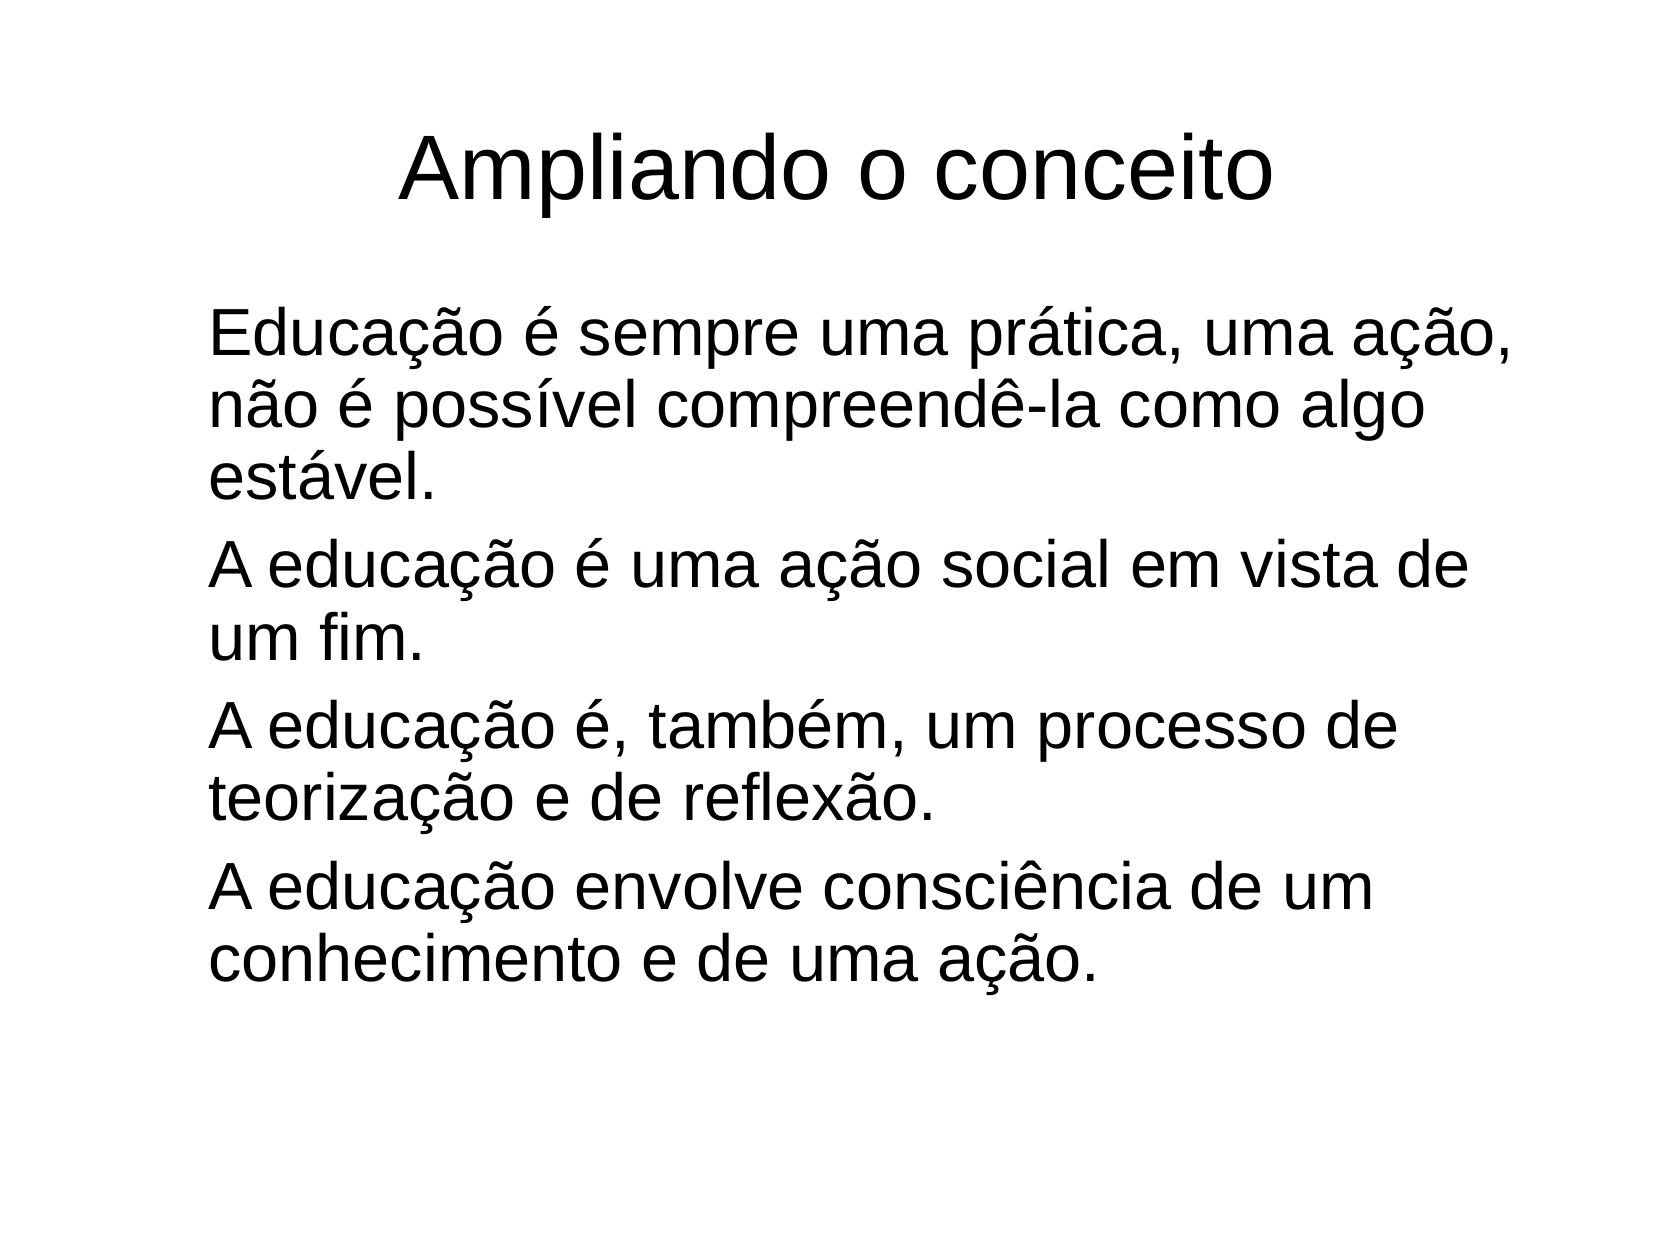

# Ampliando o conceito
	Educação é sempre uma prática, uma ação, não é possível compreendê-la como algo estável.
	A educação é uma ação social em vista de um fim.
	A educação é, também, um processo de teorização e de reflexão.
	A educação envolve consciência de um conhecimento e de uma ação.